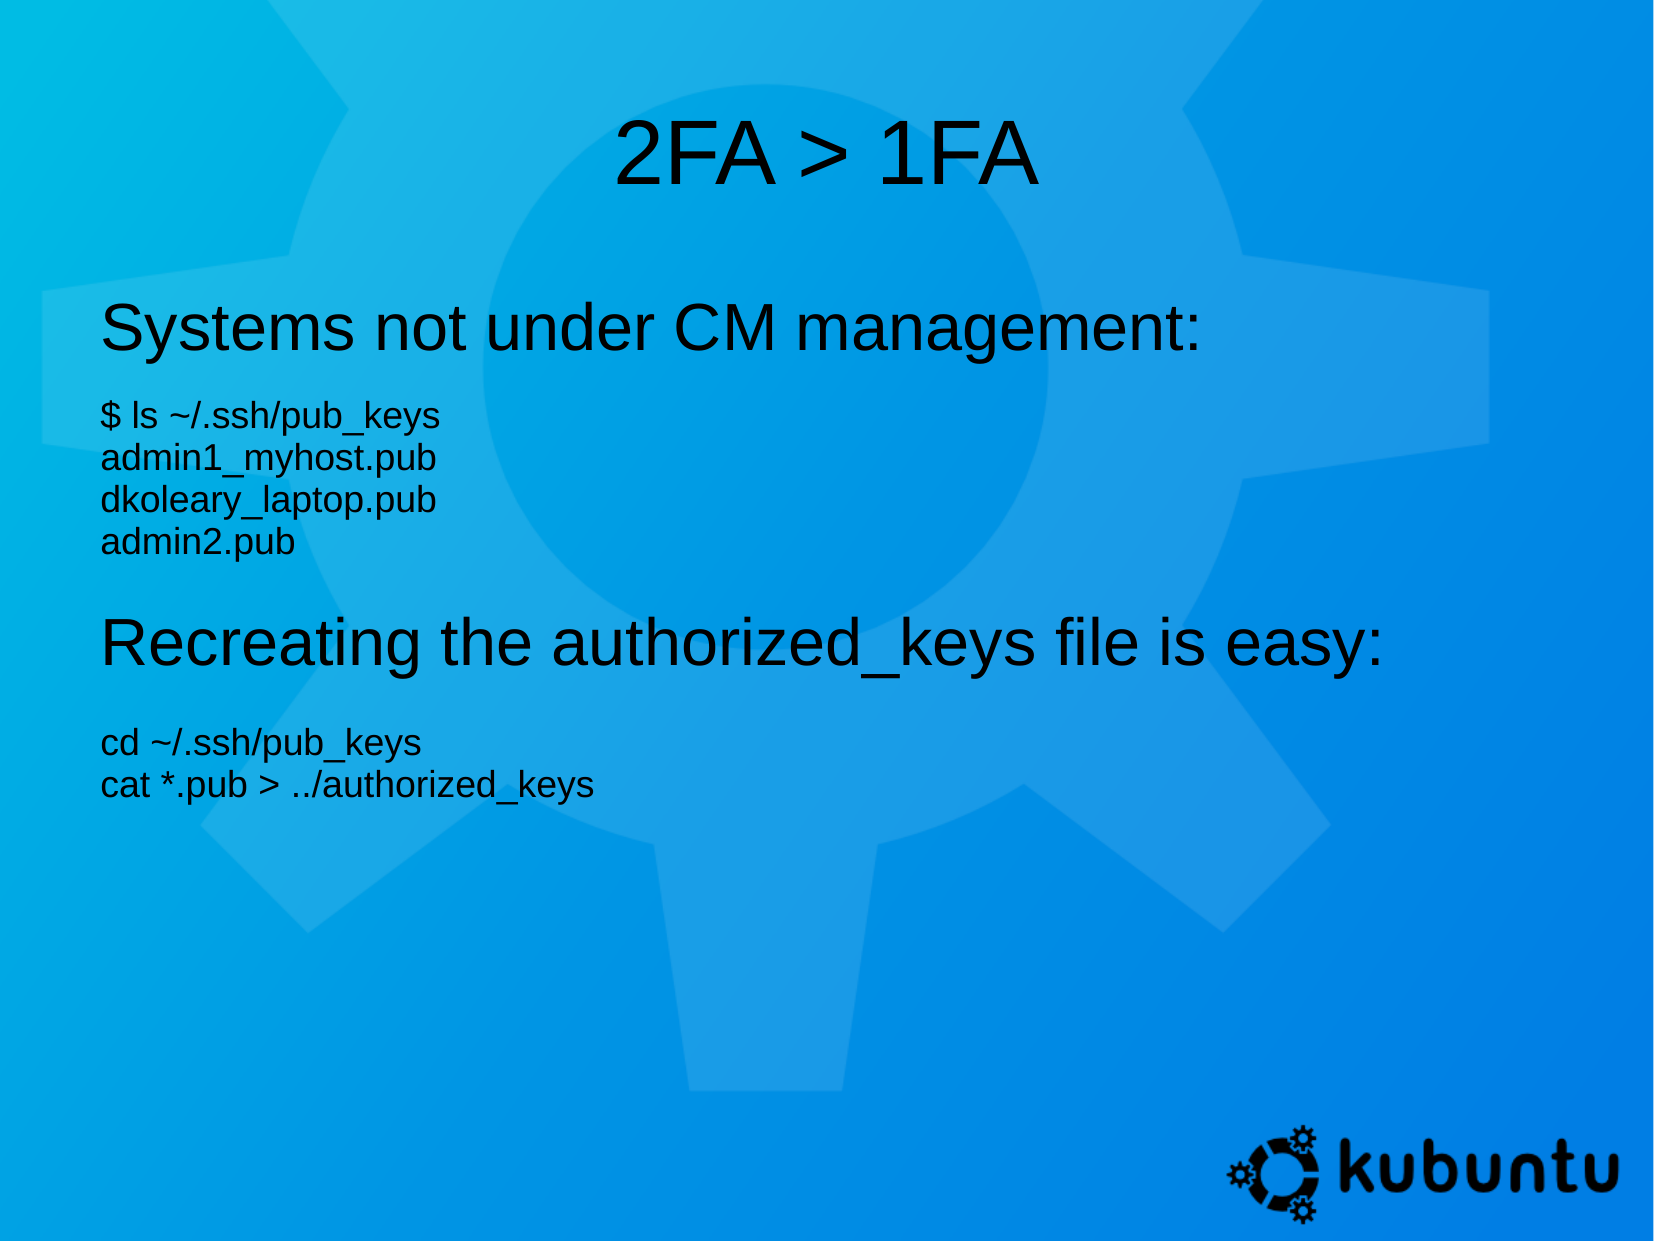

# 2FA > 1FA
Systems not under CM management:
$ ls ~/.ssh/pub_keys
admin1_myhost.pub
dkoleary_laptop.pub
admin2.pub
Recreating the authorized_keys file is easy:
cd ~/.ssh/pub_keys
cat *.pub > ../authorized_keys